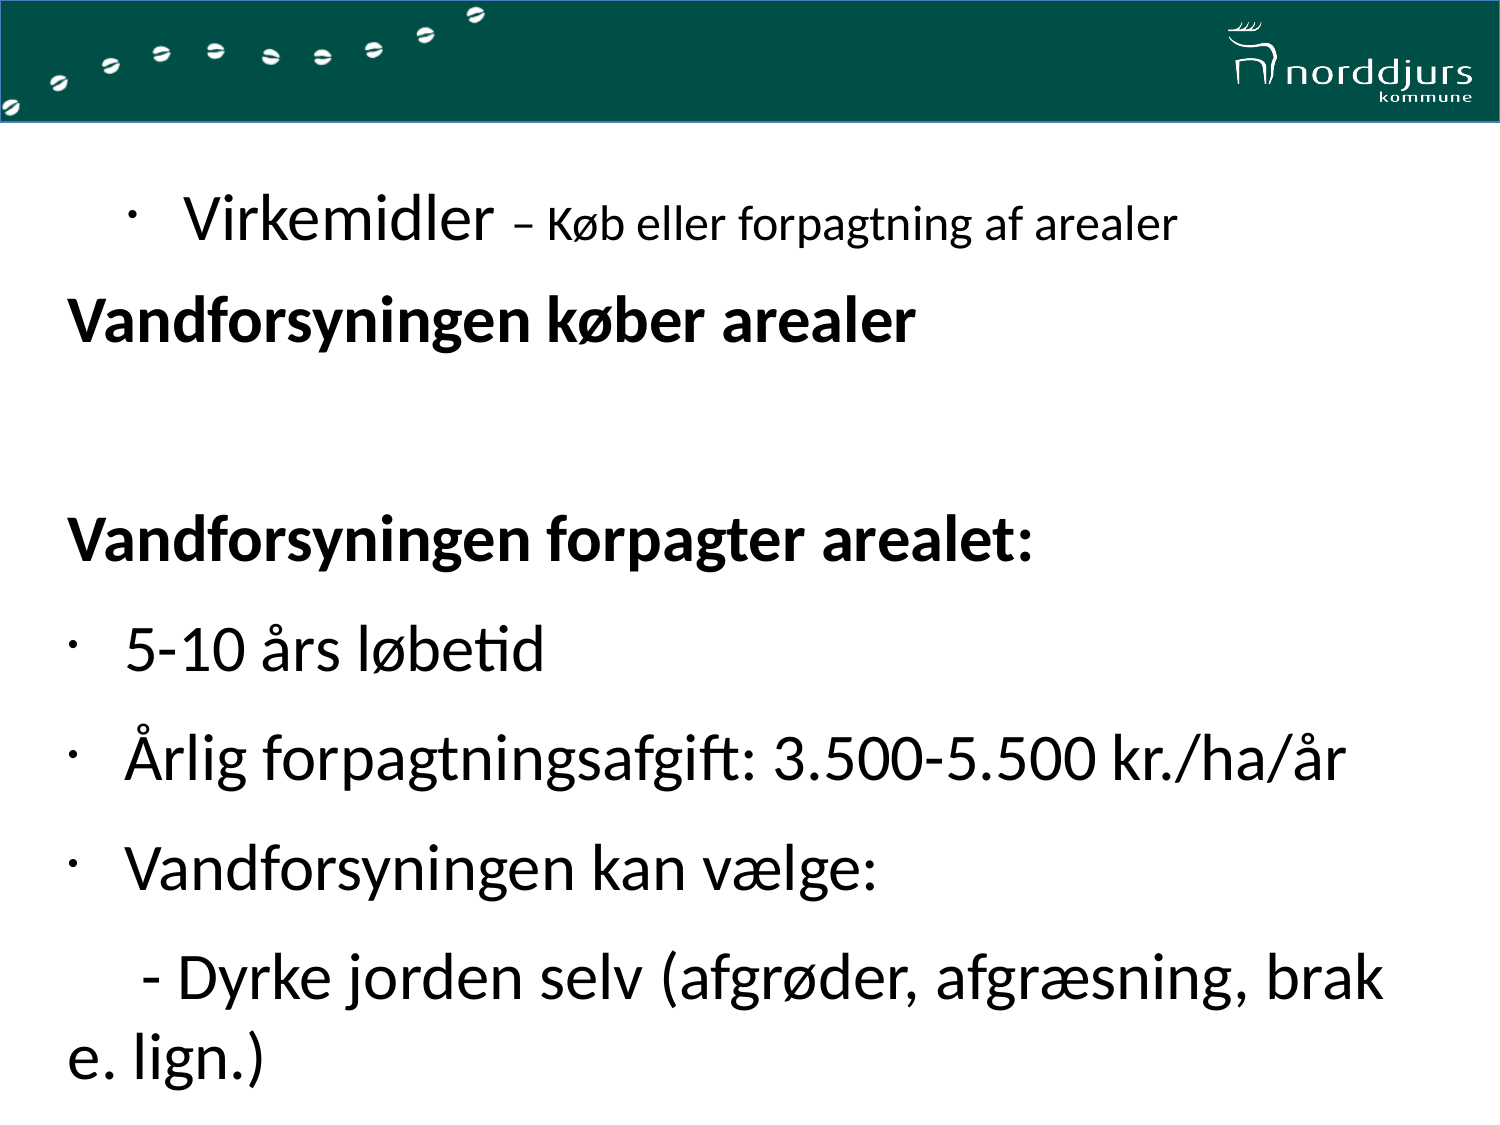

# Virkemidler – Køb eller forpagtning af arealer
Vandforsyningen køber arealer
Vandforsyningen forpagter arealet:
5-10 års løbetid
Årlig forpagtningsafgift: 3.500-5.500 kr./ha/år
Vandforsyningen kan vælge:
	- Dyrke jorden selv (afgrøder, afgræsning, brak e. lign.)
	- Videreforpagte med restriktioner
	- Pasningsaftale med bortforpagtning (slåning og anvendelse af 	betalingsrettigheder, som fra trækkes i forpagtningsafgiften)
God løsning hvis der er usikkerhed om kildepladsens fremtid
Kræver at kommunen er villig til påbud, hvis aftalen ikke kan fornyes.